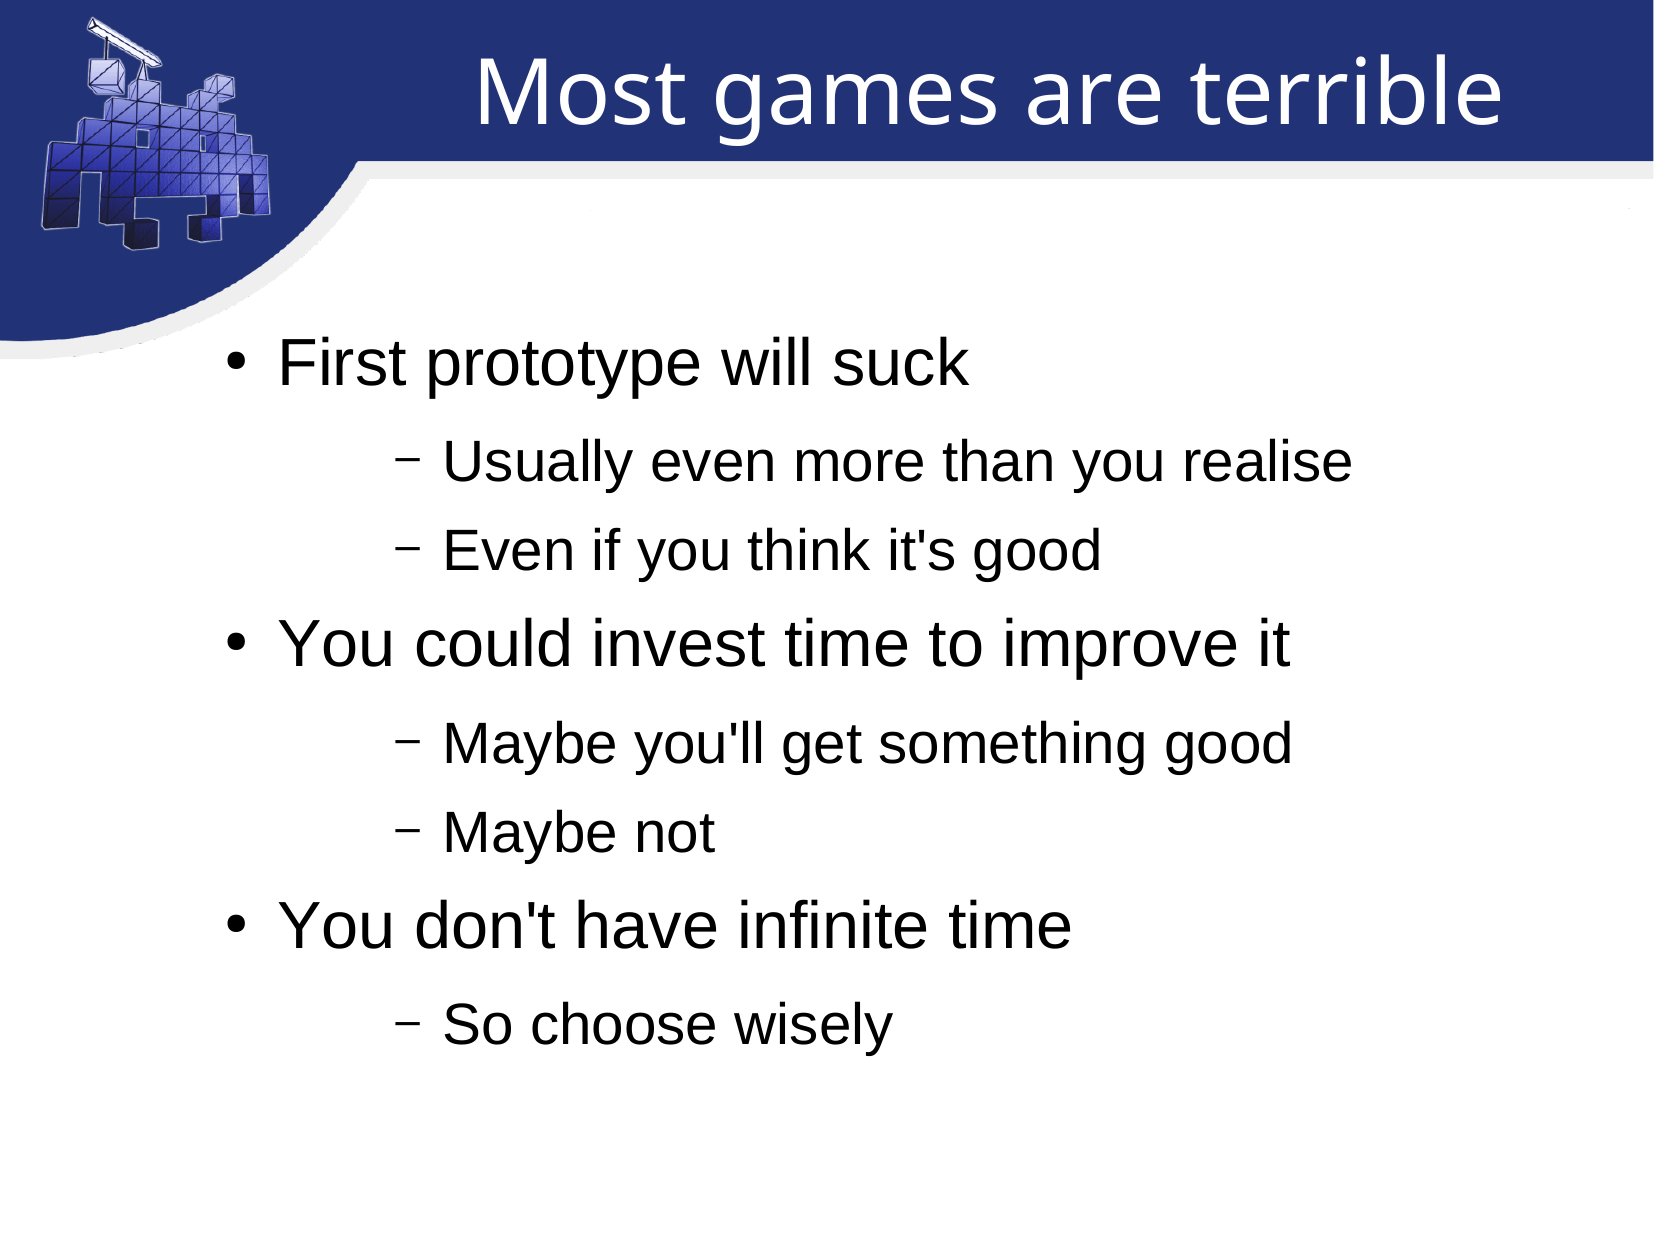

# Most games are terrible
First prototype will suck
Usually even more than you realise
Even if you think it's good
You could invest time to improve it
Maybe you'll get something good
Maybe not
You don't have infinite time
So choose wisely